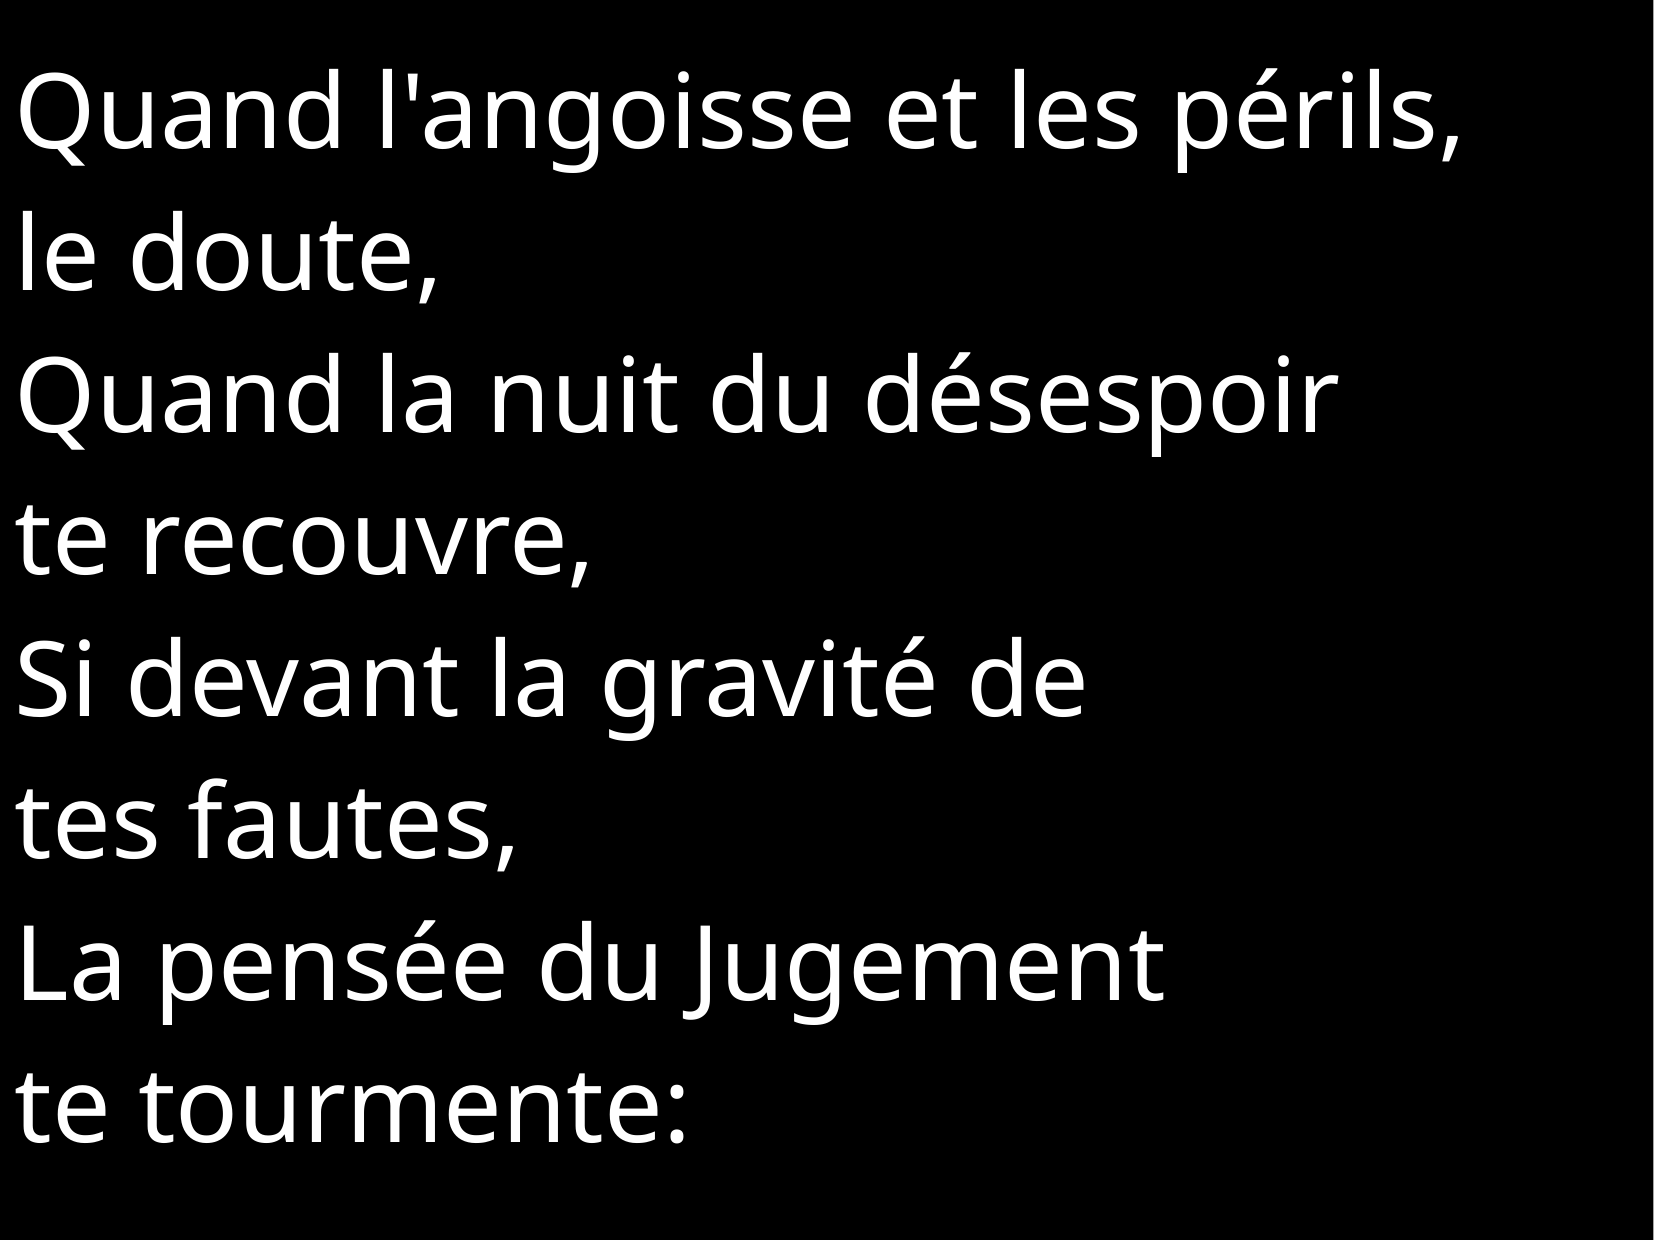

Quand l'angoisse et les périls,
le doute,
Quand la nuit du désespoir
te recouvre,
Si devant la gravité de
tes fautes,
La pensée du Jugement
te tourmente: